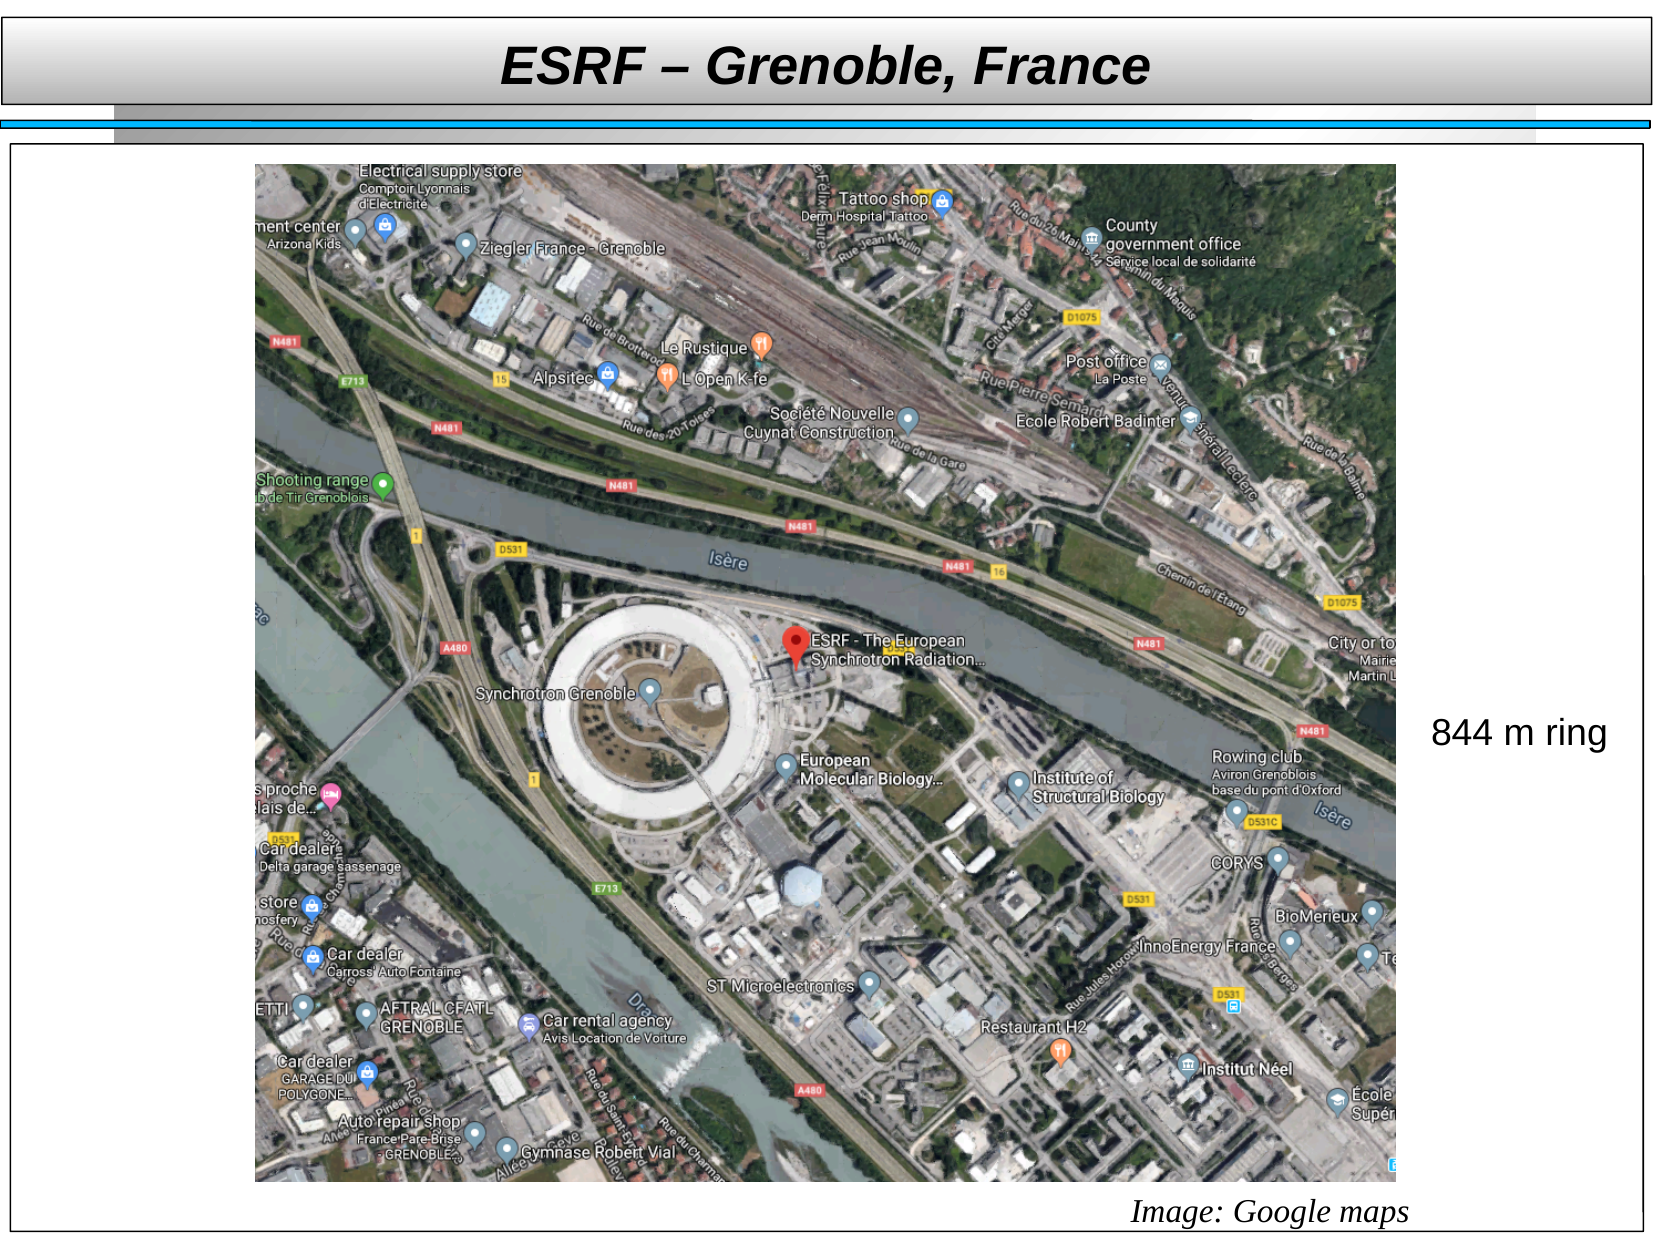

ESRF – Grenoble, France
WAXS detector
844 m ring
Sample
Image: Google maps